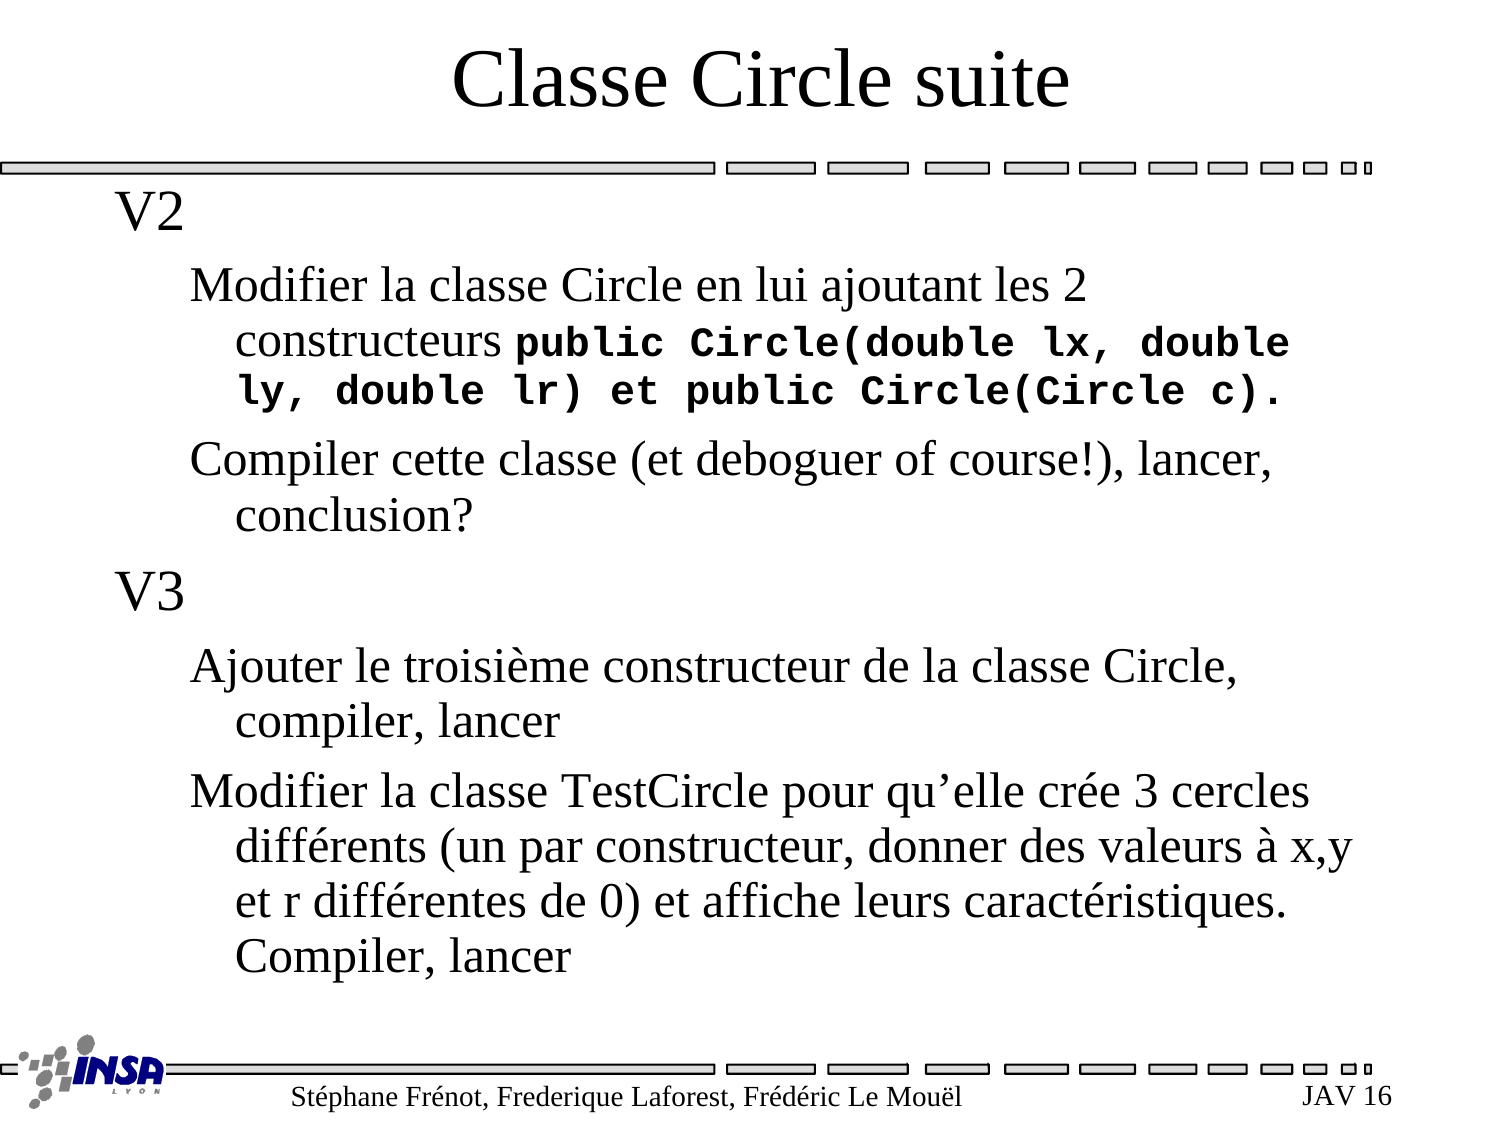

# Classe Circle suite
V2
Modifier la classe Circle en lui ajoutant les 2 constructeurs public Circle(double lx, double ly, double lr) et public Circle(Circle c).
Compiler cette classe (et deboguer of course!), lancer, conclusion?
V3
Ajouter le troisième constructeur de la classe Circle, compiler, lancer
Modifier la classe TestCircle pour qu’elle crée 3 cercles différents (un par constructeur, donner des valeurs à x,y et r différentes de 0) et affiche leurs caractéristiques. Compiler, lancer